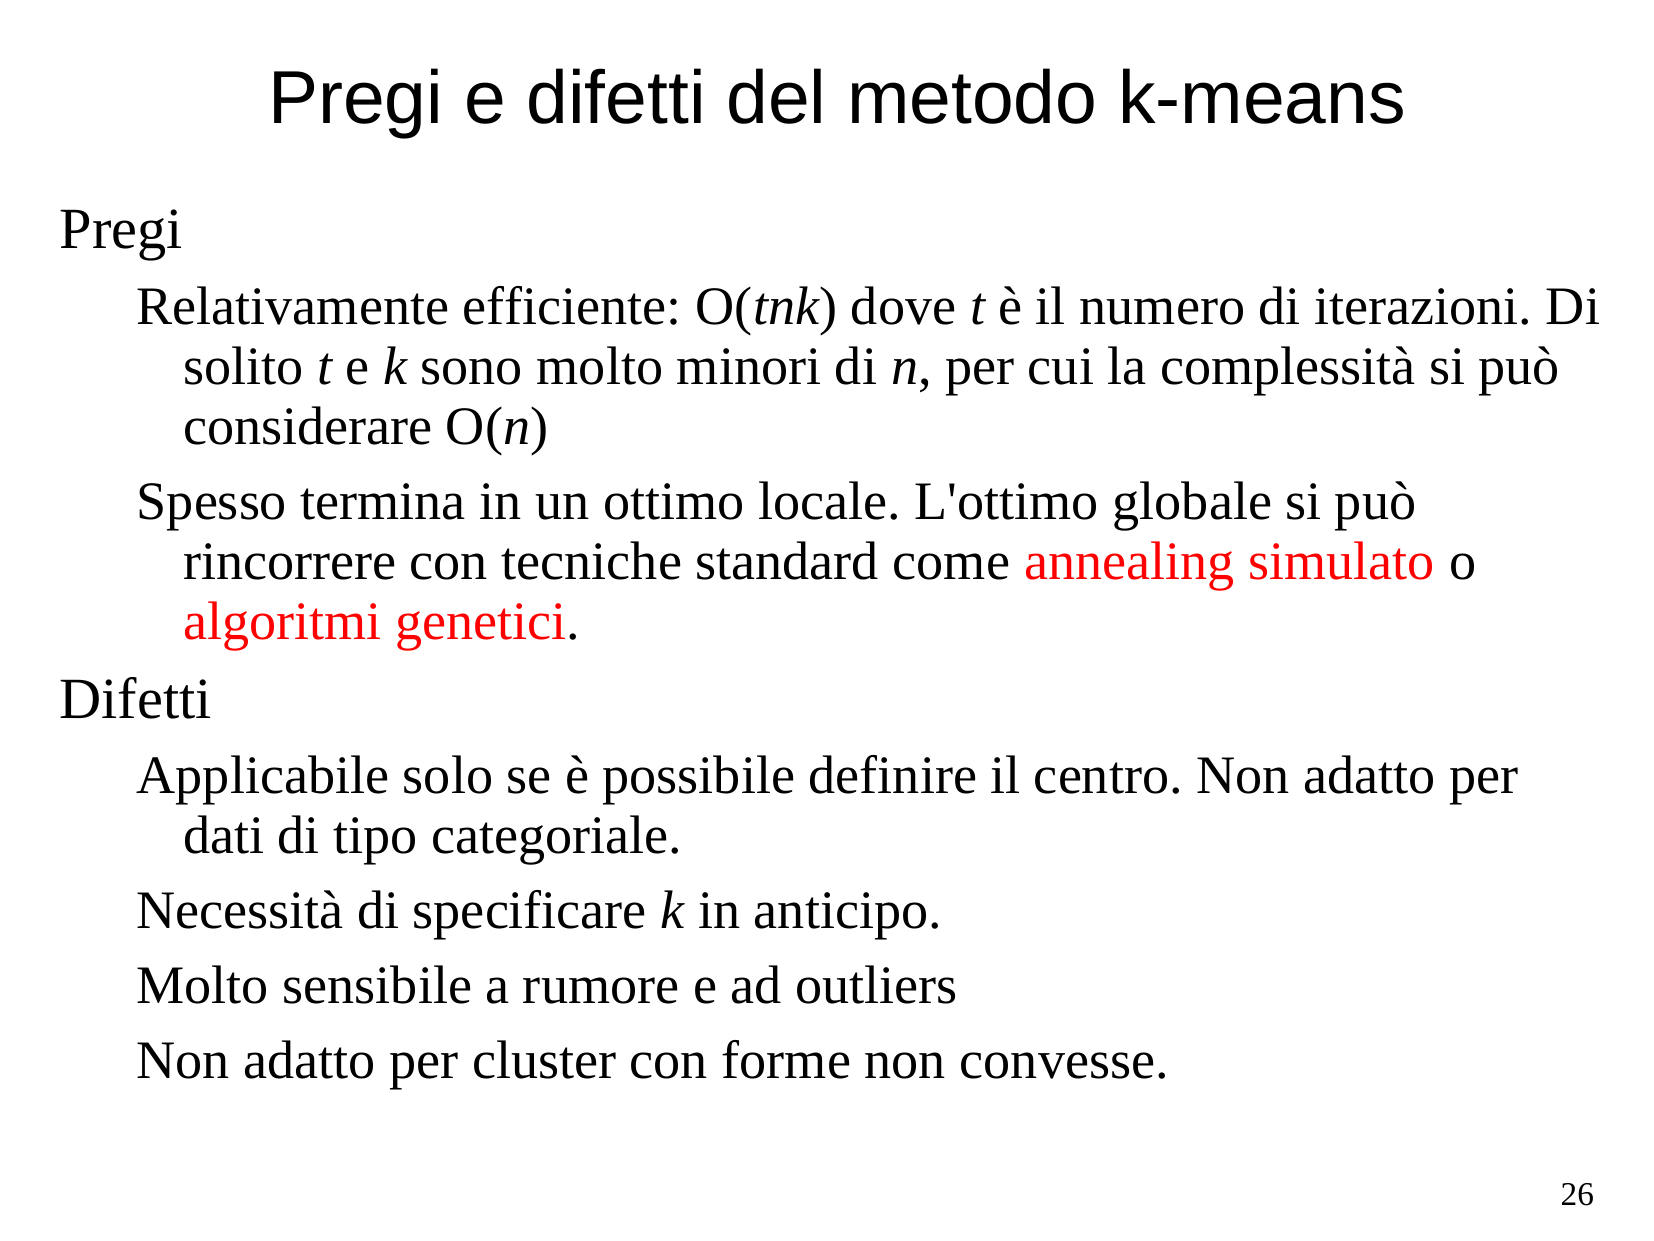

# Pregi e difetti del metodo k-means
Pregi
Relativamente efficiente: O(tnk) dove t è il numero di iterazioni. Di solito t e k sono molto minori di n, per cui la complessità si può considerare O(n)
Spesso termina in un ottimo locale. L'ottimo globale si può rincorrere con tecniche standard come annealing simulato o algoritmi genetici.
Difetti
Applicabile solo se è possibile definire il centro. Non adatto per dati di tipo categoriale.
Necessità di specificare k in anticipo.
Molto sensibile a rumore e ad outliers
Non adatto per cluster con forme non convesse.